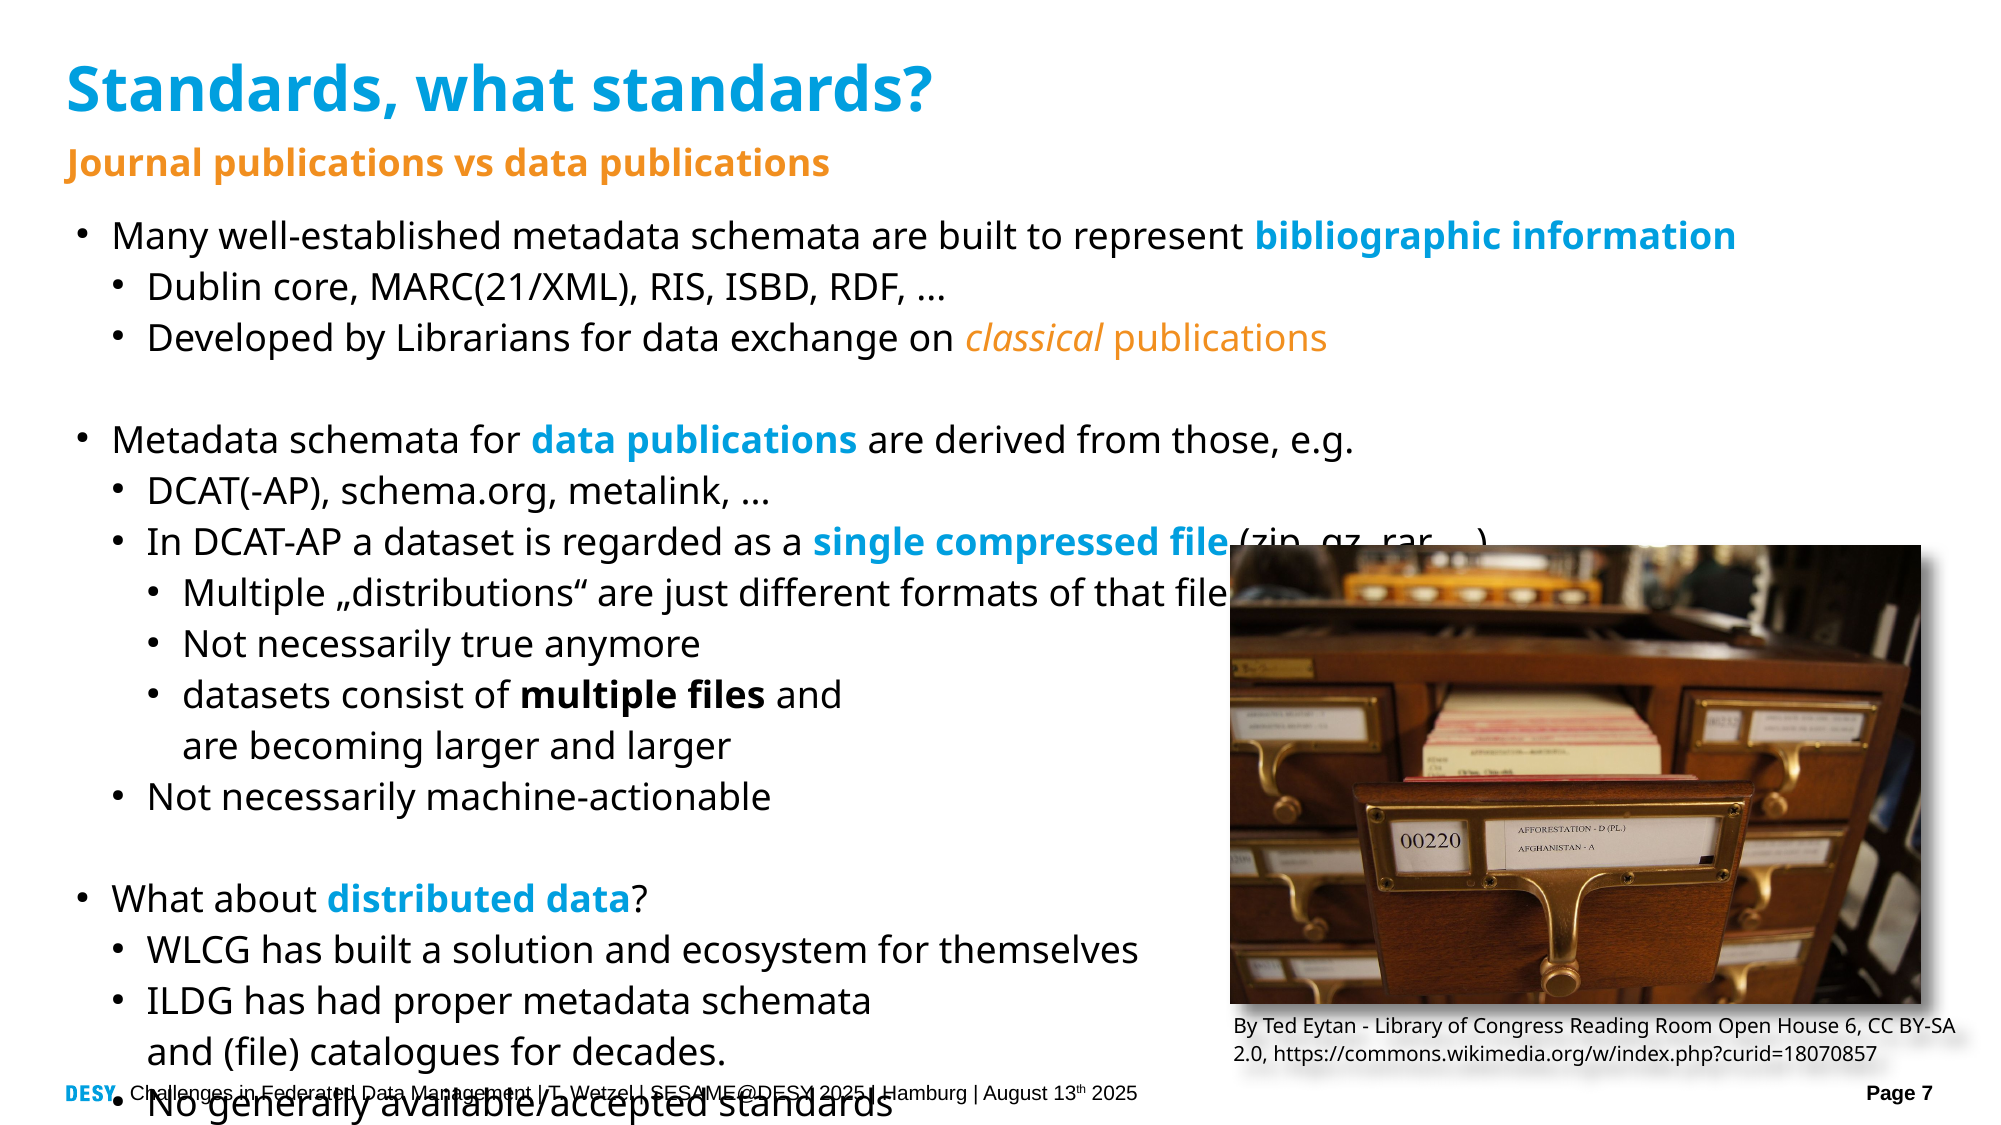

# Standards, what standards?
Journal publications vs data publications
Many well-established metadata schemata are built to represent bibliographic information
Dublin core, MARC(21/XML), RIS, ISBD, RDF, ...
Developed by Librarians for data exchange on classical publications
Metadata schemata for data publications are derived from those, e.g.
DCAT(-AP), schema.org, metalink, ...
In DCAT-AP a dataset is regarded as a single compressed file (zip, gz, rar, ...)
Multiple „distributions“ are just different formats of that file
Not necessarily true anymore
datasets consist of multiple files and
are becoming larger and larger
Not necessarily machine-actionable
What about distributed data?
WLCG has built a solution and ecosystem for themselves
ILDG has had proper metadata schemata
and (file) catalogues for decades.
No generally available/accepted standards
Mostly island solutions
By Ted Eytan - Library of Congress Reading Room Open House 6, CC BY-SA 2.0, https://commons.wikimedia.org/w/index.php?curid=18070857